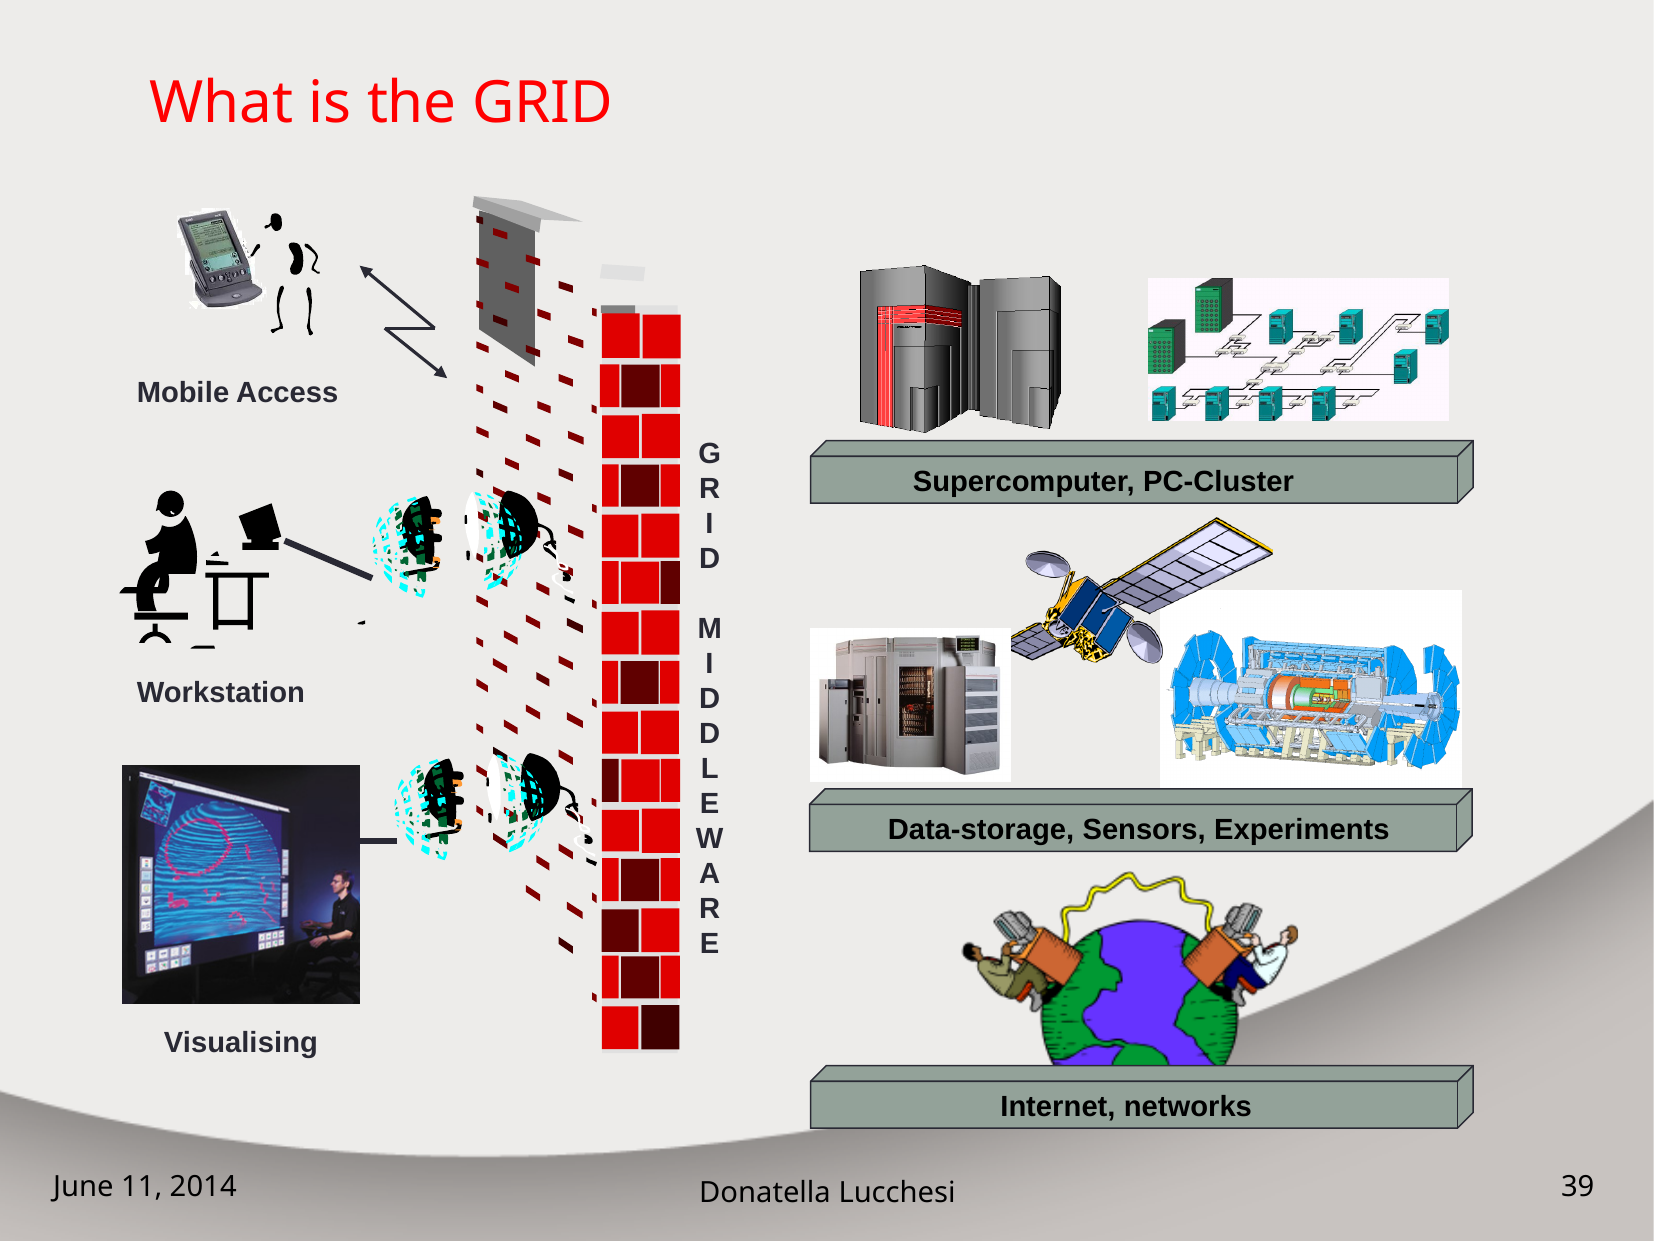

What is the GRID
Supercomputer, PC-Cluster
Data-storage, Sensors, Experiments
Internet, networks
Mobile Access
G
R
I
D
M
I
D
D
L
E
W
A
R
E
Workstation
Visualising
June 11, 2014
39
Donatella Lucchesi